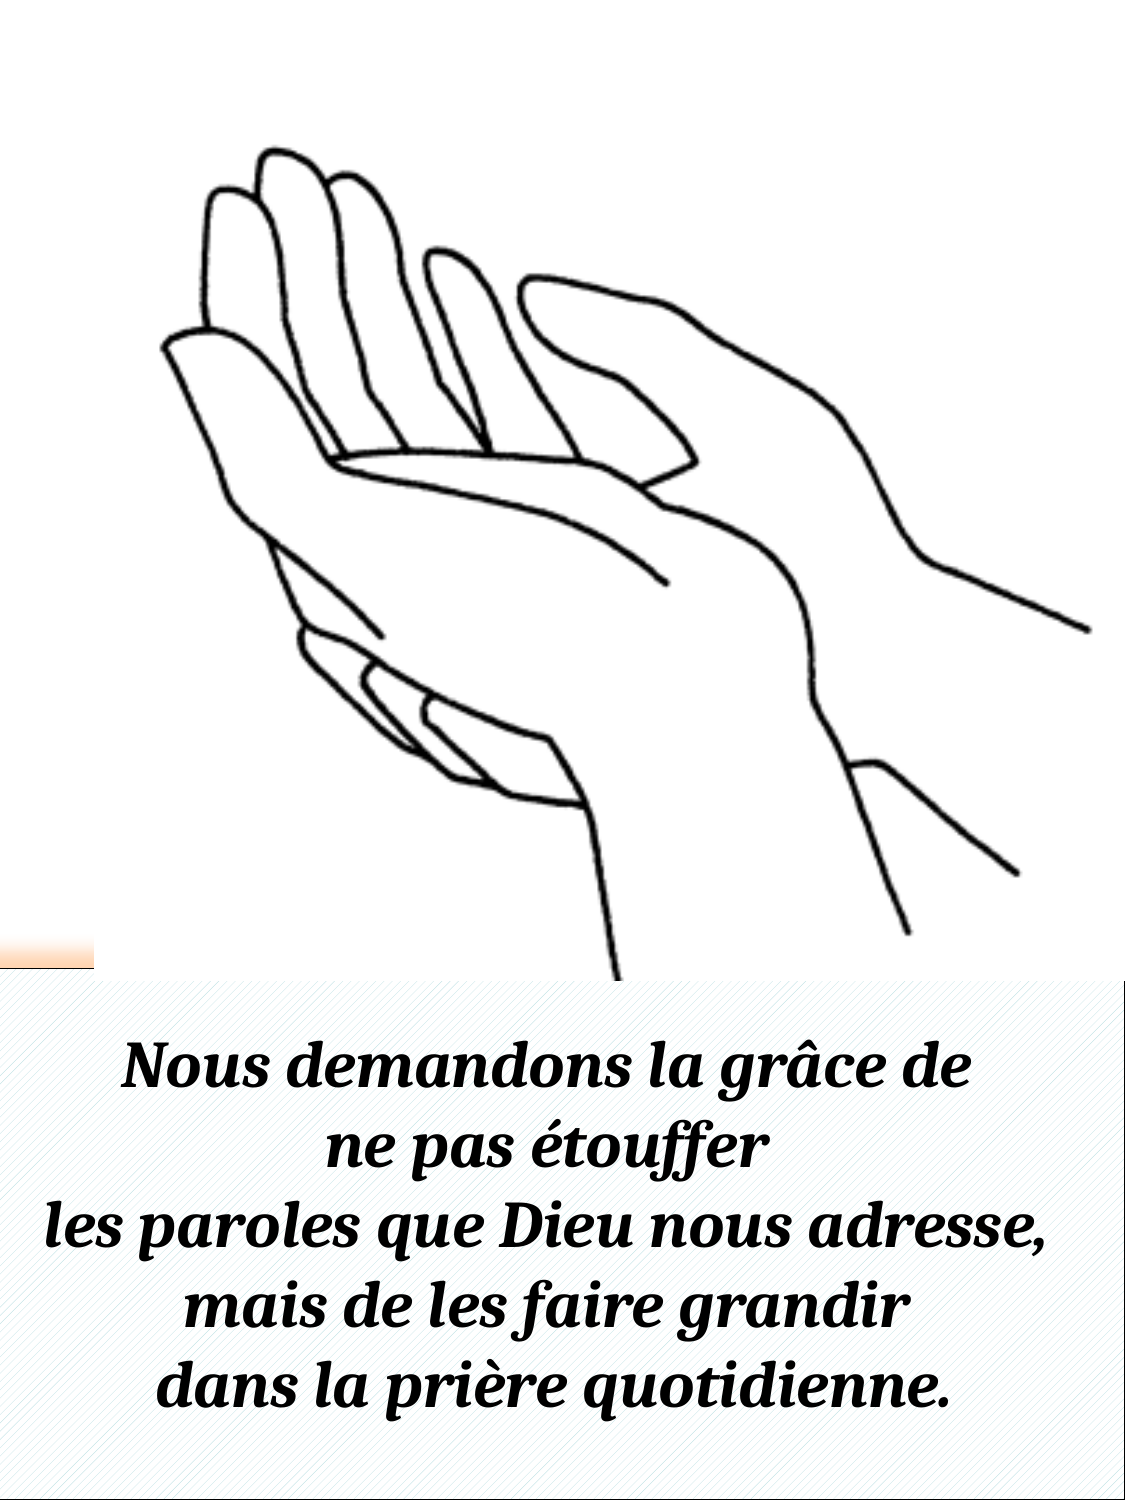

Nous demandons la grâce de
ne pas étouffer
les paroles que Dieu nous adresse,
mais de les faire grandir
dans la prière quotidienne.